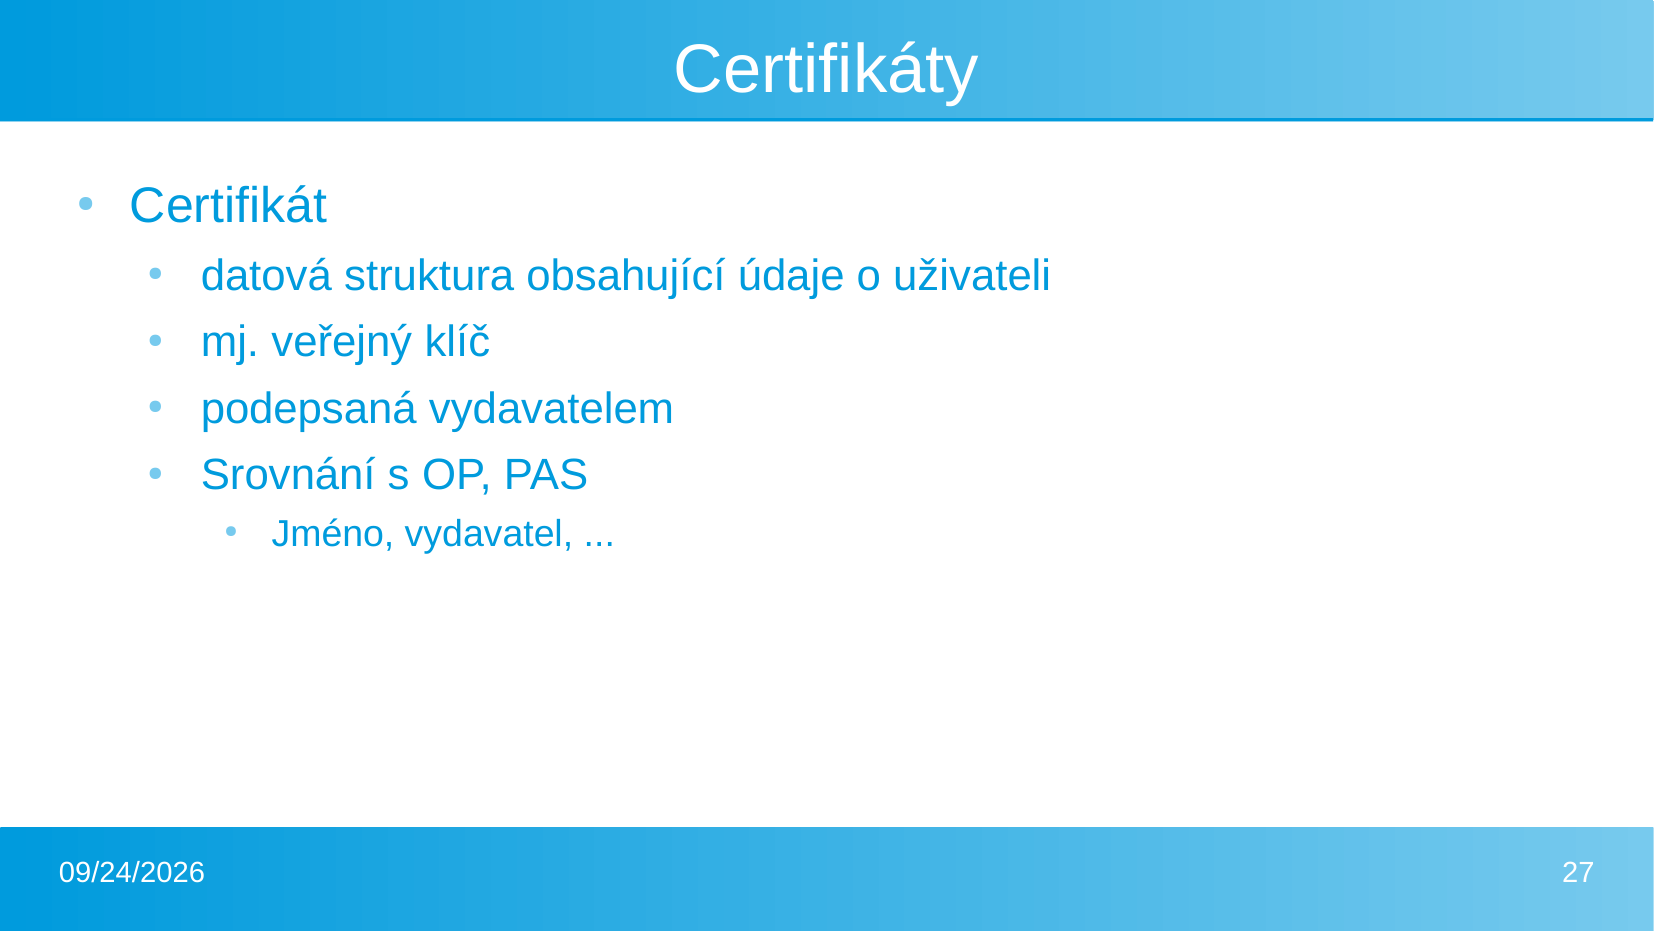

# Certifikáty
Certifikát
datová struktura obsahující údaje o uživateli
mj. veřejný klíč
podepsaná vydavatelem
Srovnání s OP, PAS
Jméno, vydavatel, ...
27